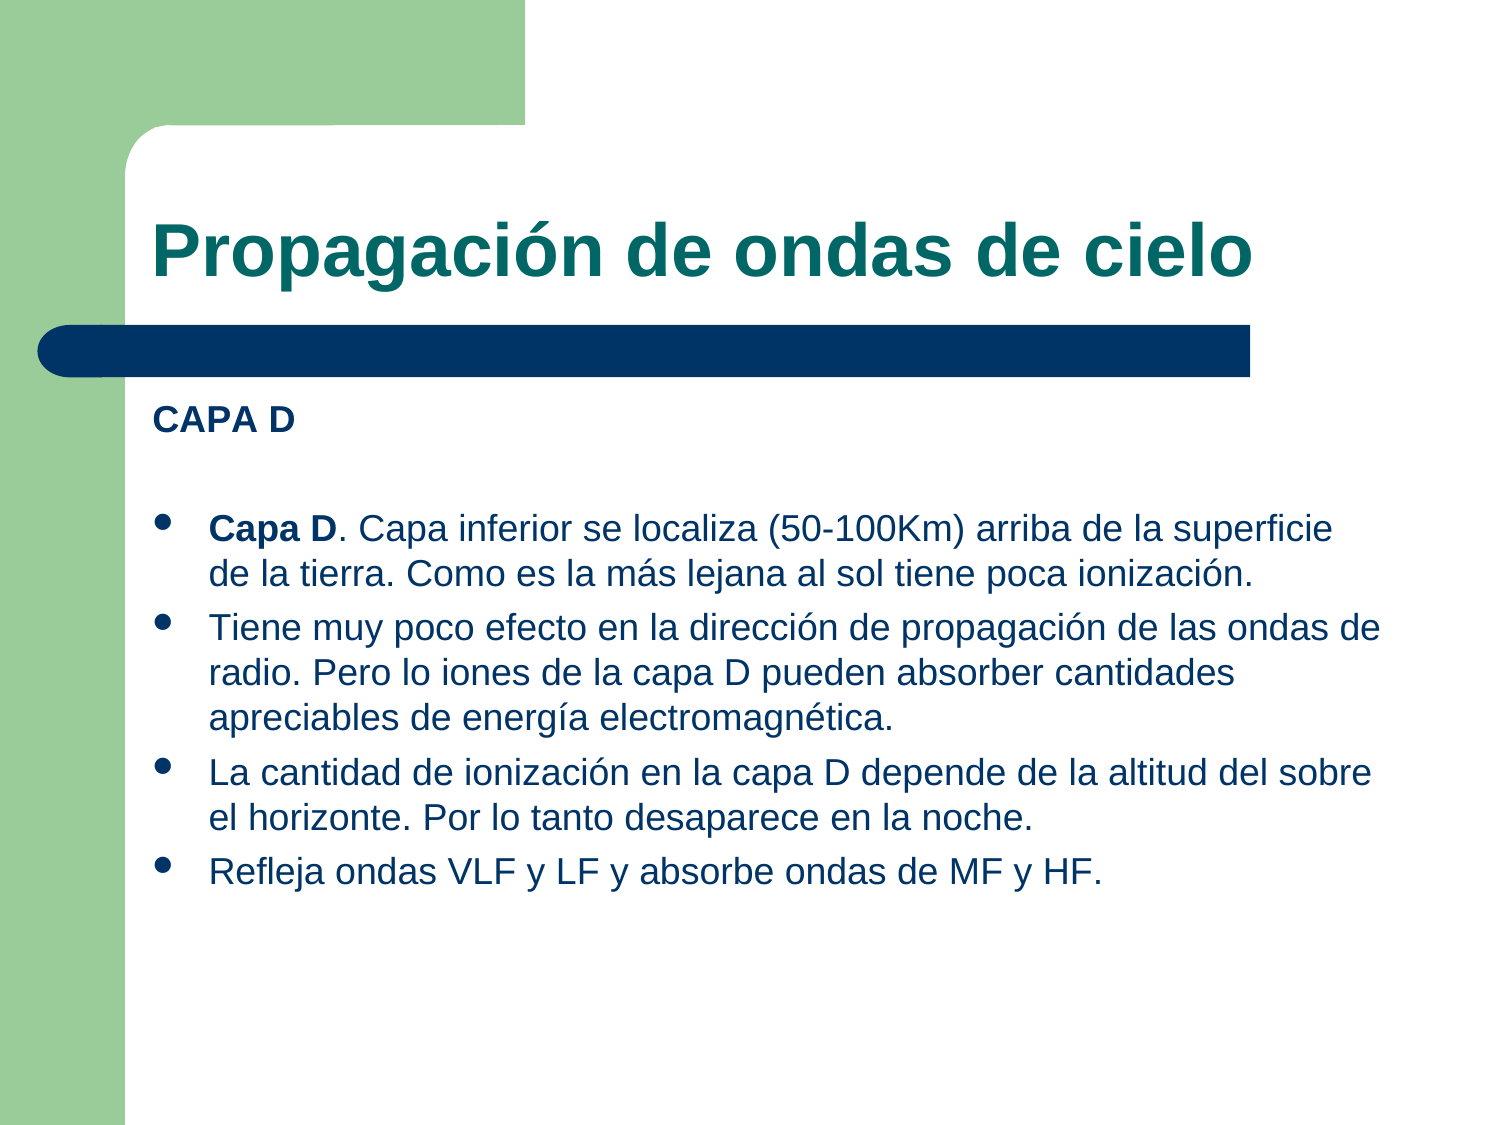

# Propagación de ondas de cielo
CAPA D
Capa D. Capa inferior se localiza (50-100Km) arriba de la superficie de la tierra. Como es la más lejana al sol tiene poca ionización.
Tiene muy poco efecto en la dirección de propagación de las ondas de radio. Pero lo iones de la capa D pueden absorber cantidades apreciables de energía electromagnética.
La cantidad de ionización en la capa D depende de la altitud del sobre el horizonte. Por lo tanto desaparece en la noche.
Refleja ondas VLF y LF y absorbe ondas de MF y HF.